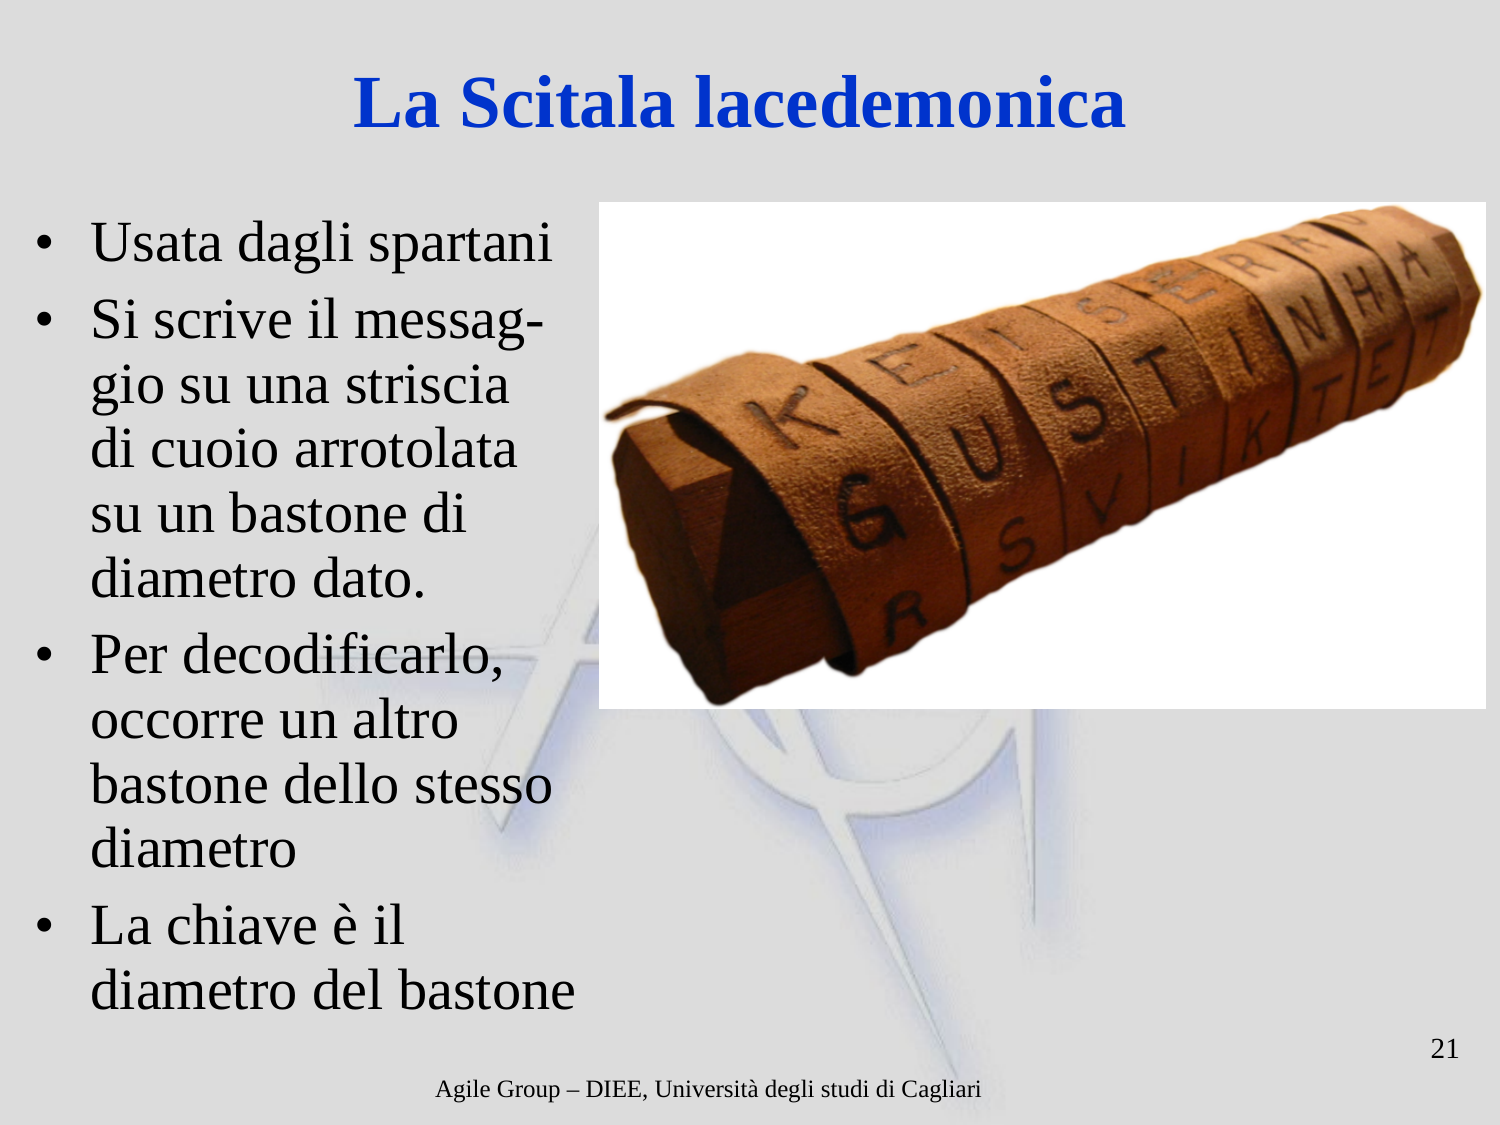

# La Scitala lacedemonica
Usata dagli spartani
Si scrive il messag-
gio su una striscia
di cuoio arrotolata
su un bastone di
diametro dato.
Per decodificarlo,
occorre un altro
bastone dello stesso
diametro
La chiave è il diametro del bastone
21